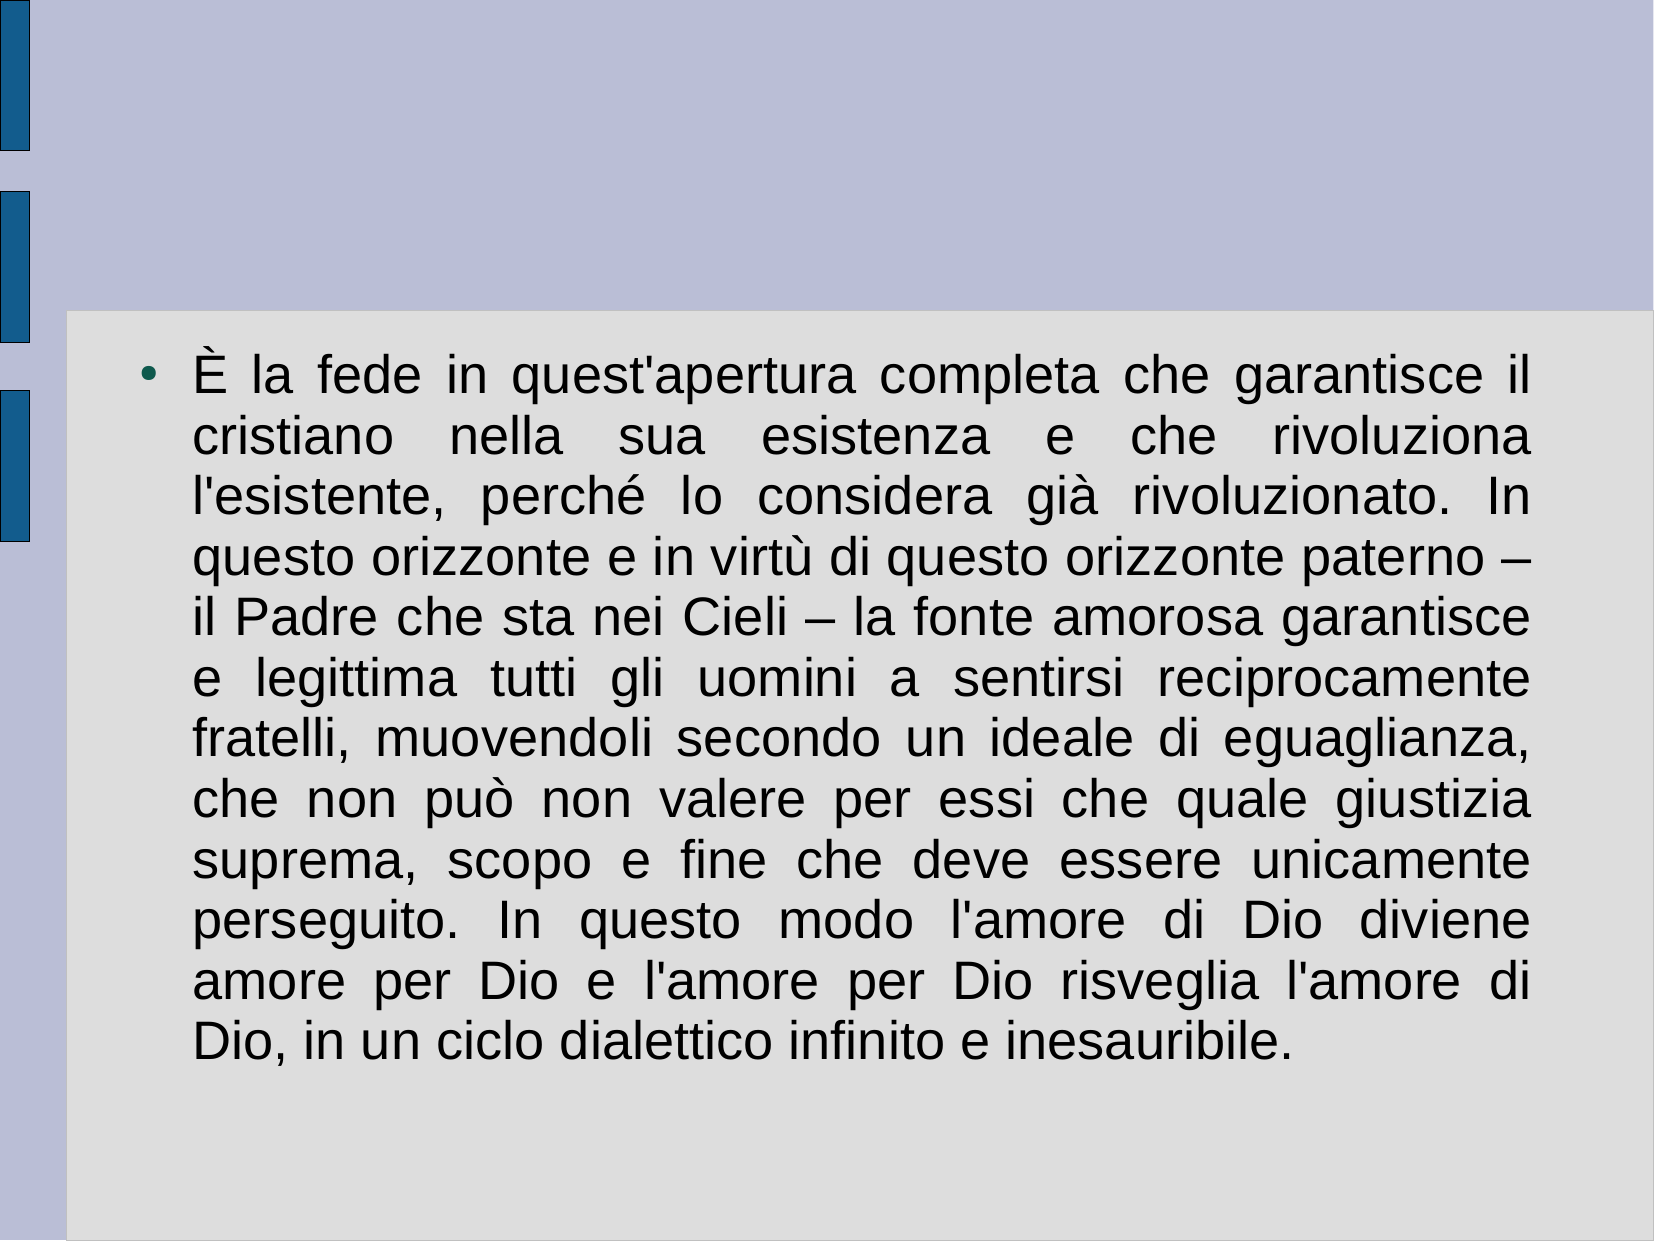

#
È la fede in quest'apertura completa che garantisce il cristiano nella sua esistenza e che rivoluziona l'esistente, perché lo considera già rivoluzionato. In questo orizzonte e in virtù di questo orizzonte paterno – il Padre che sta nei Cieli – la fonte amorosa garantisce e legittima tutti gli uomini a sentirsi reciprocamente fratelli, muovendoli secondo un ideale di eguaglianza, che non può non valere per essi che quale giustizia suprema, scopo e fine che deve essere unicamente perseguito. In questo modo l'amore di Dio diviene amore per Dio e l'amore per Dio risveglia l'amore di Dio, in un ciclo dialettico infinito e inesauribile.